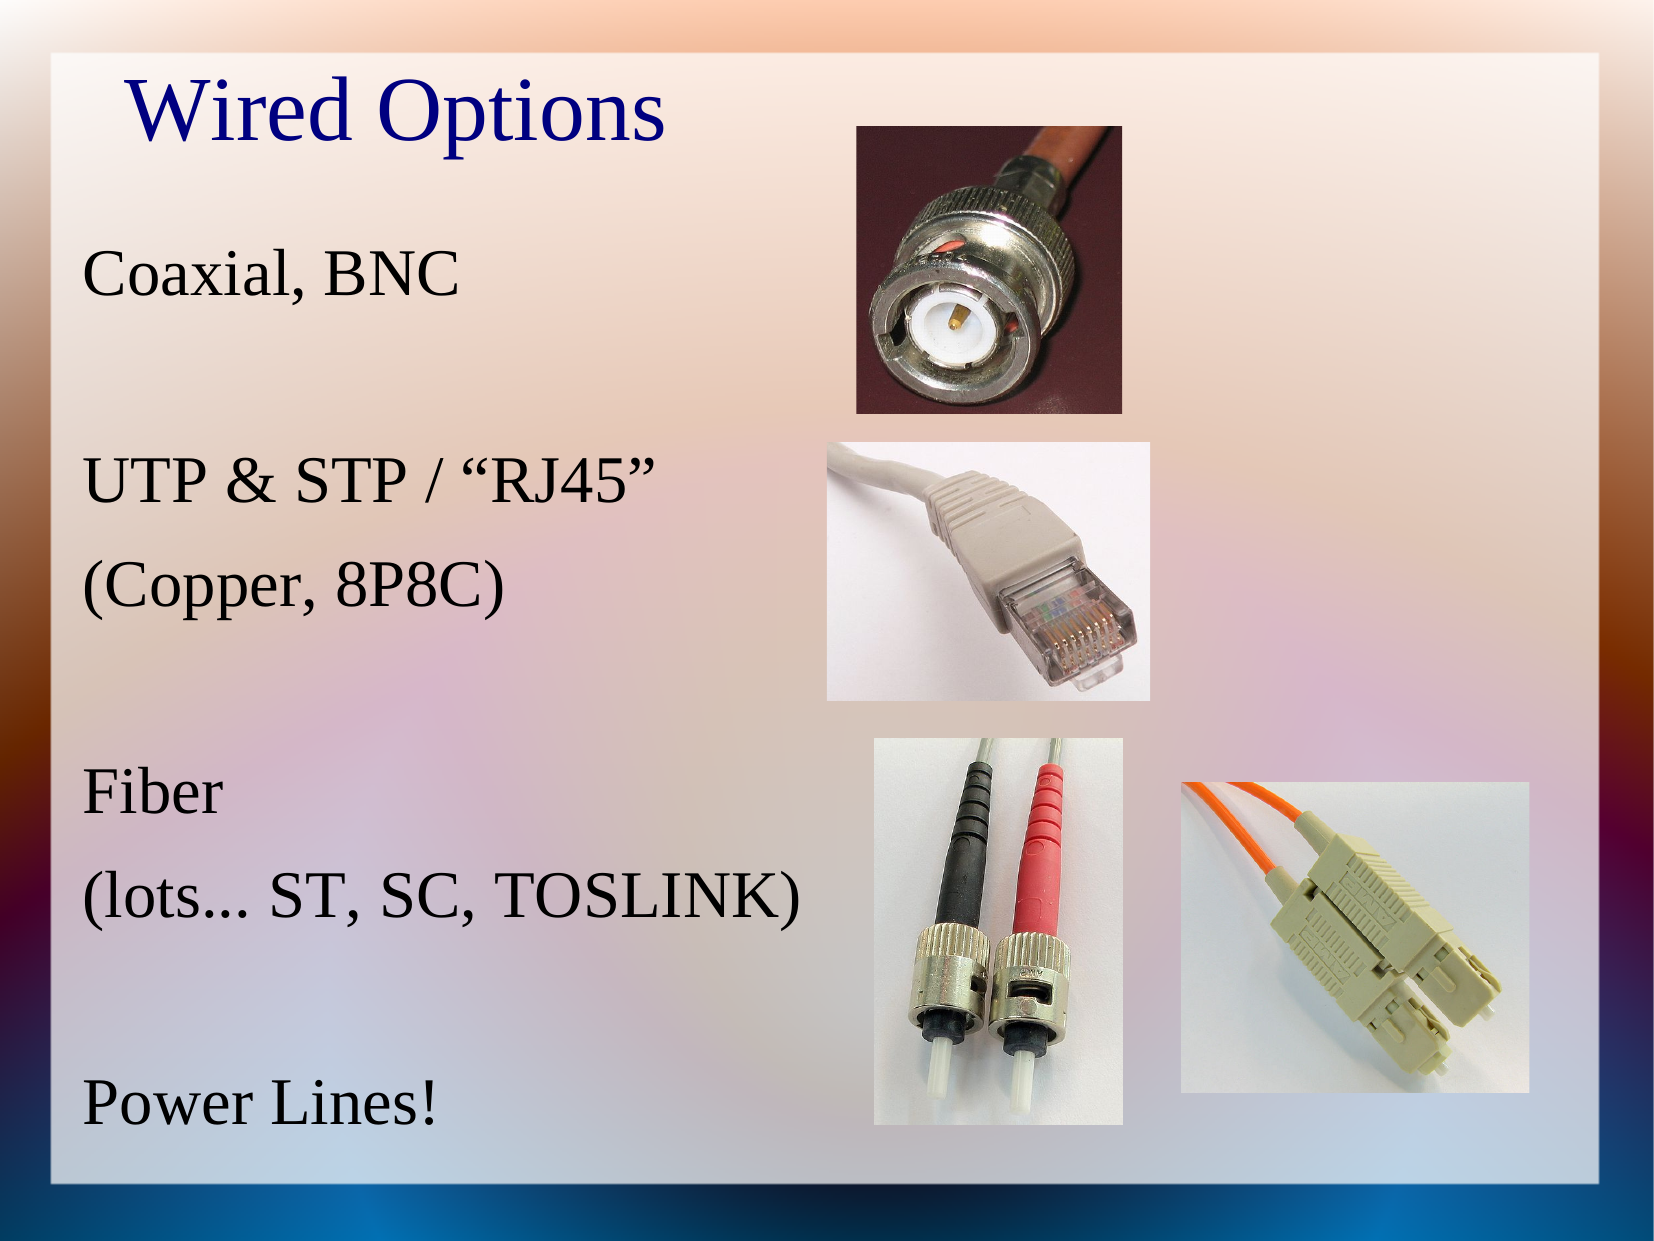

# Wired Options
Coaxial, BNC
UTP & STP / “RJ45”
(Copper, 8P8C)
Fiber
(lots... ST, SC, TOSLINK)
Power Lines!